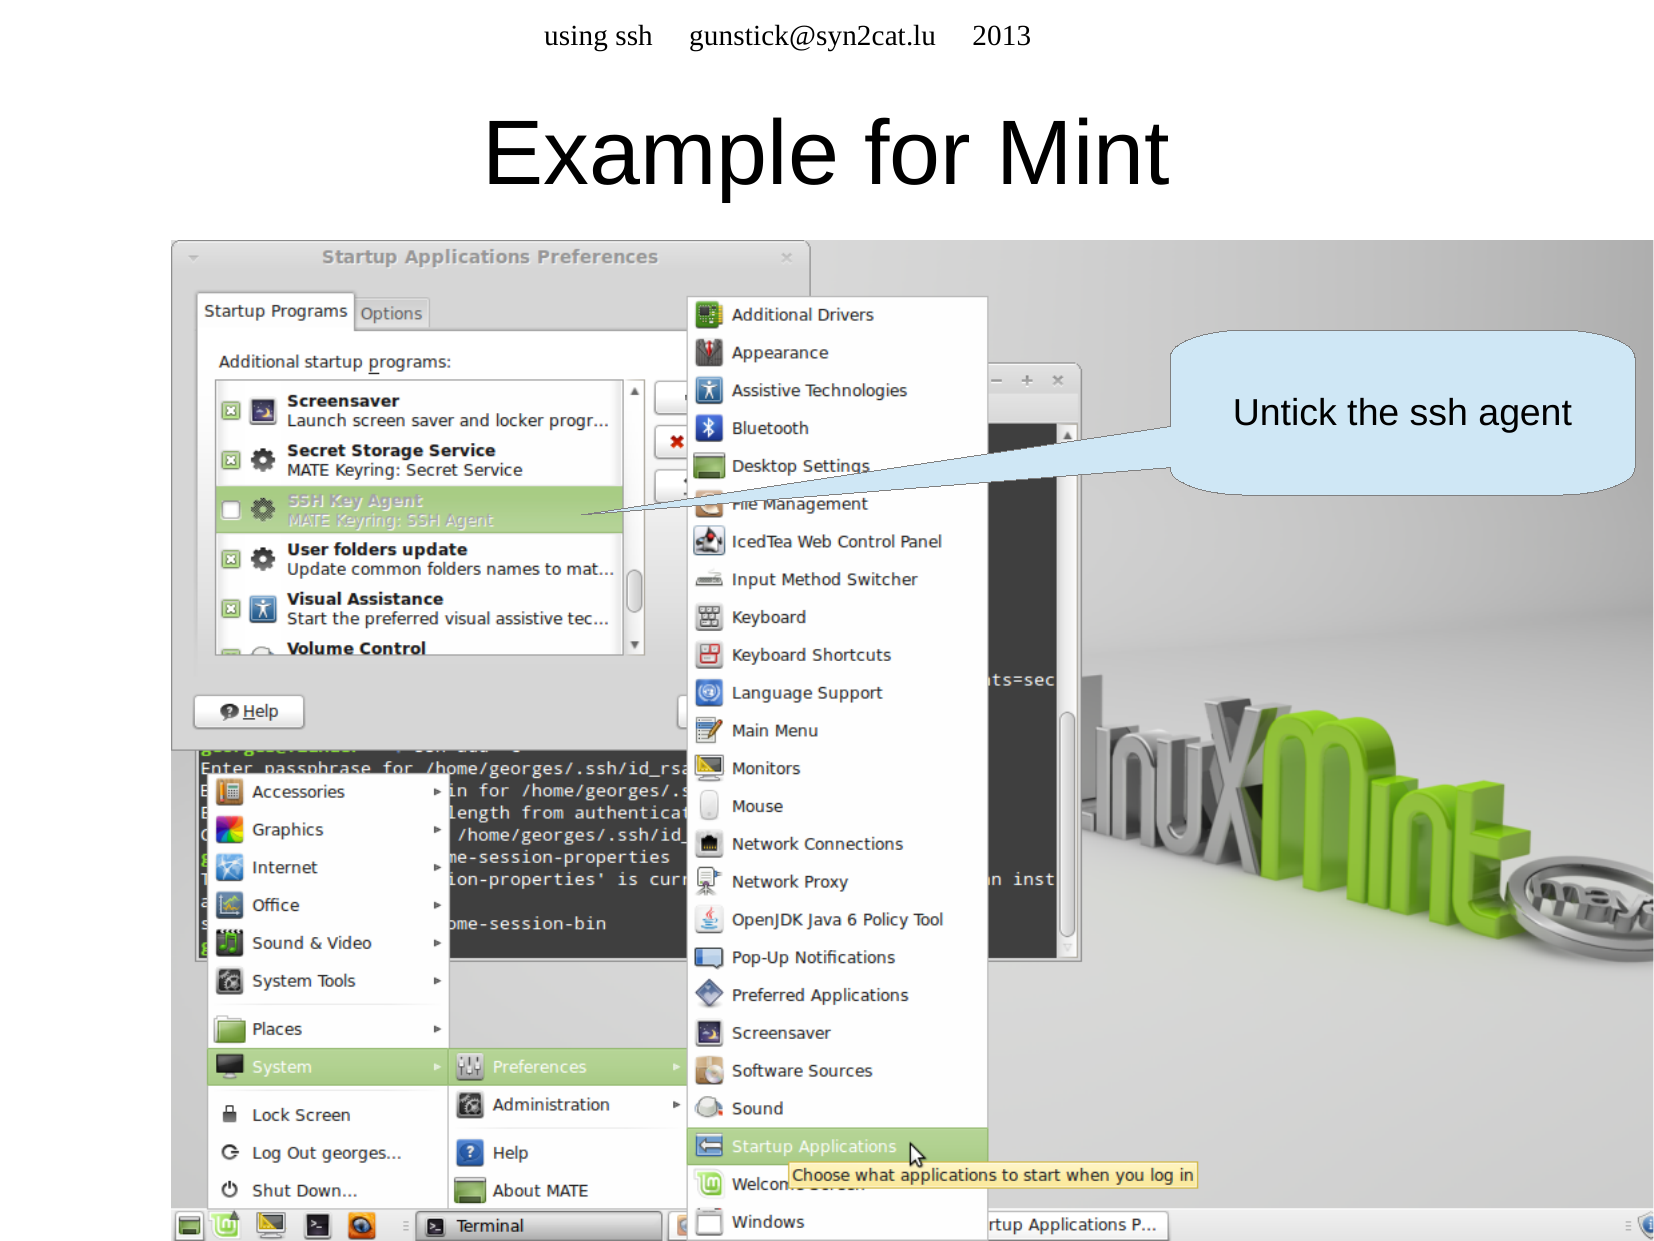

using ssh gunstick@syn2cat.lu 2013
# Example for Mint
Untick the ssh agent
18